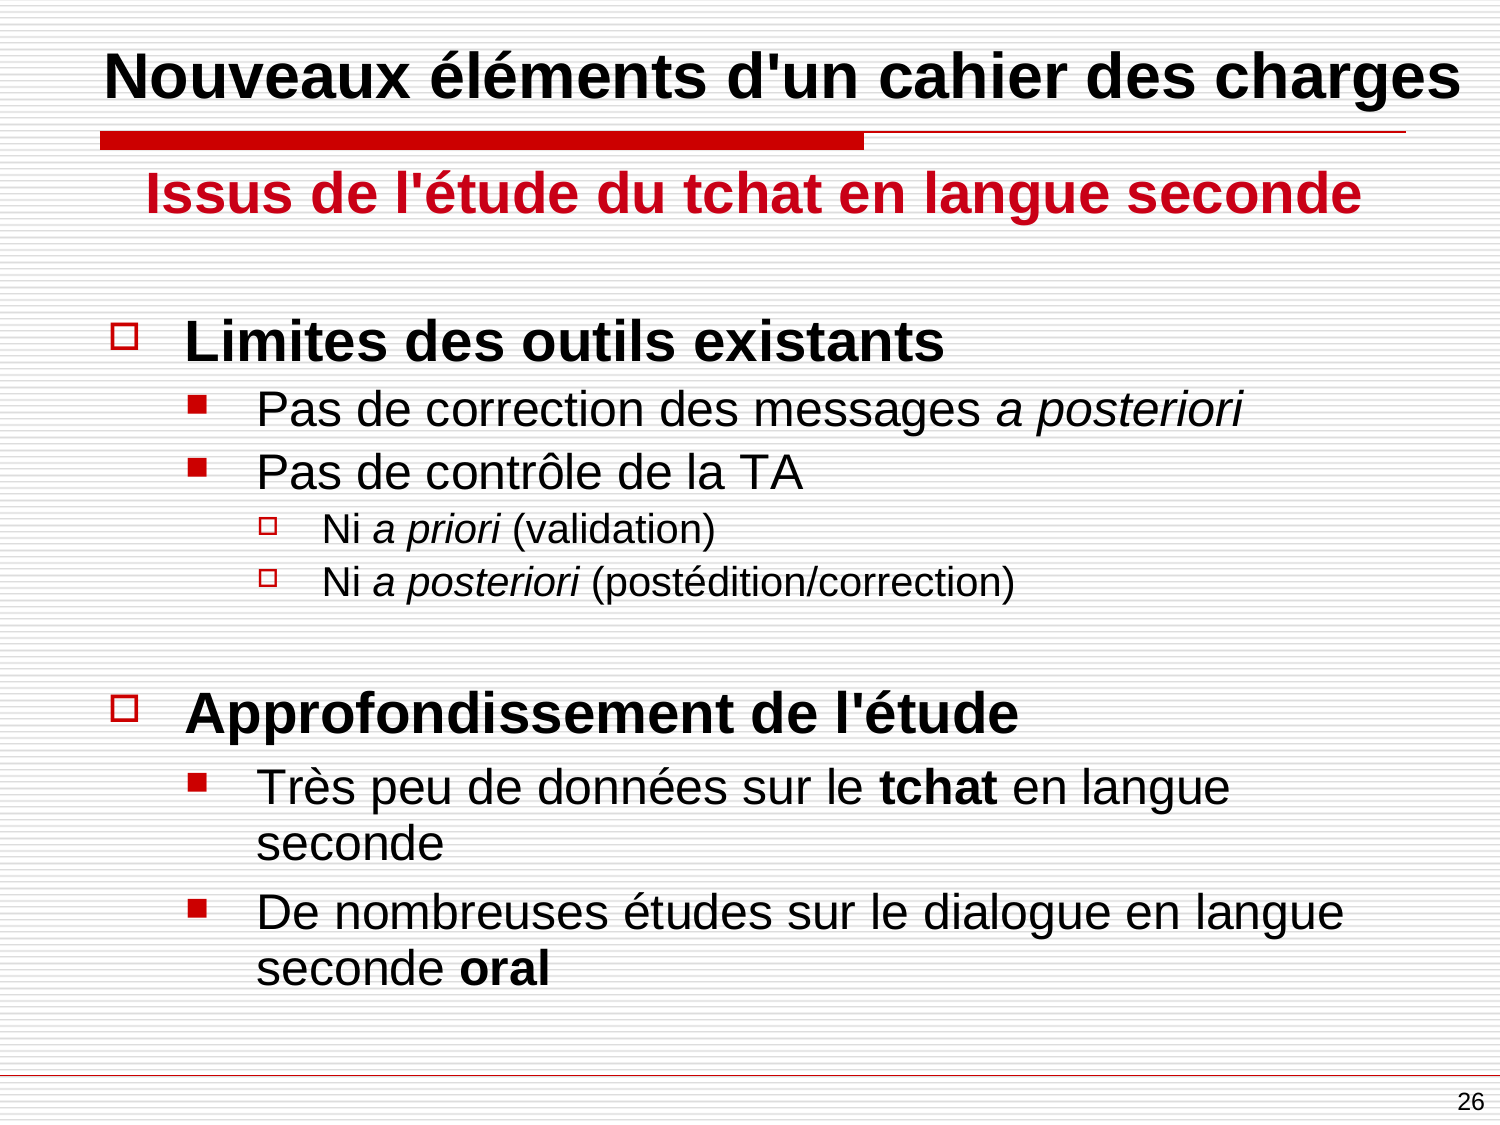

Nouveaux éléments d'un cahier des charges
# Issus de l'étude du tchat en langue seconde
Limites des outils existants
Pas de correction des messages a posteriori
Pas de contrôle de la TA
Ni a priori (validation)
Ni a posteriori (postédition/correction)
Approfondissement de l'étude
Très peu de données sur le tchat en langue seconde
De nombreuses études sur le dialogue en langue seconde oral
26